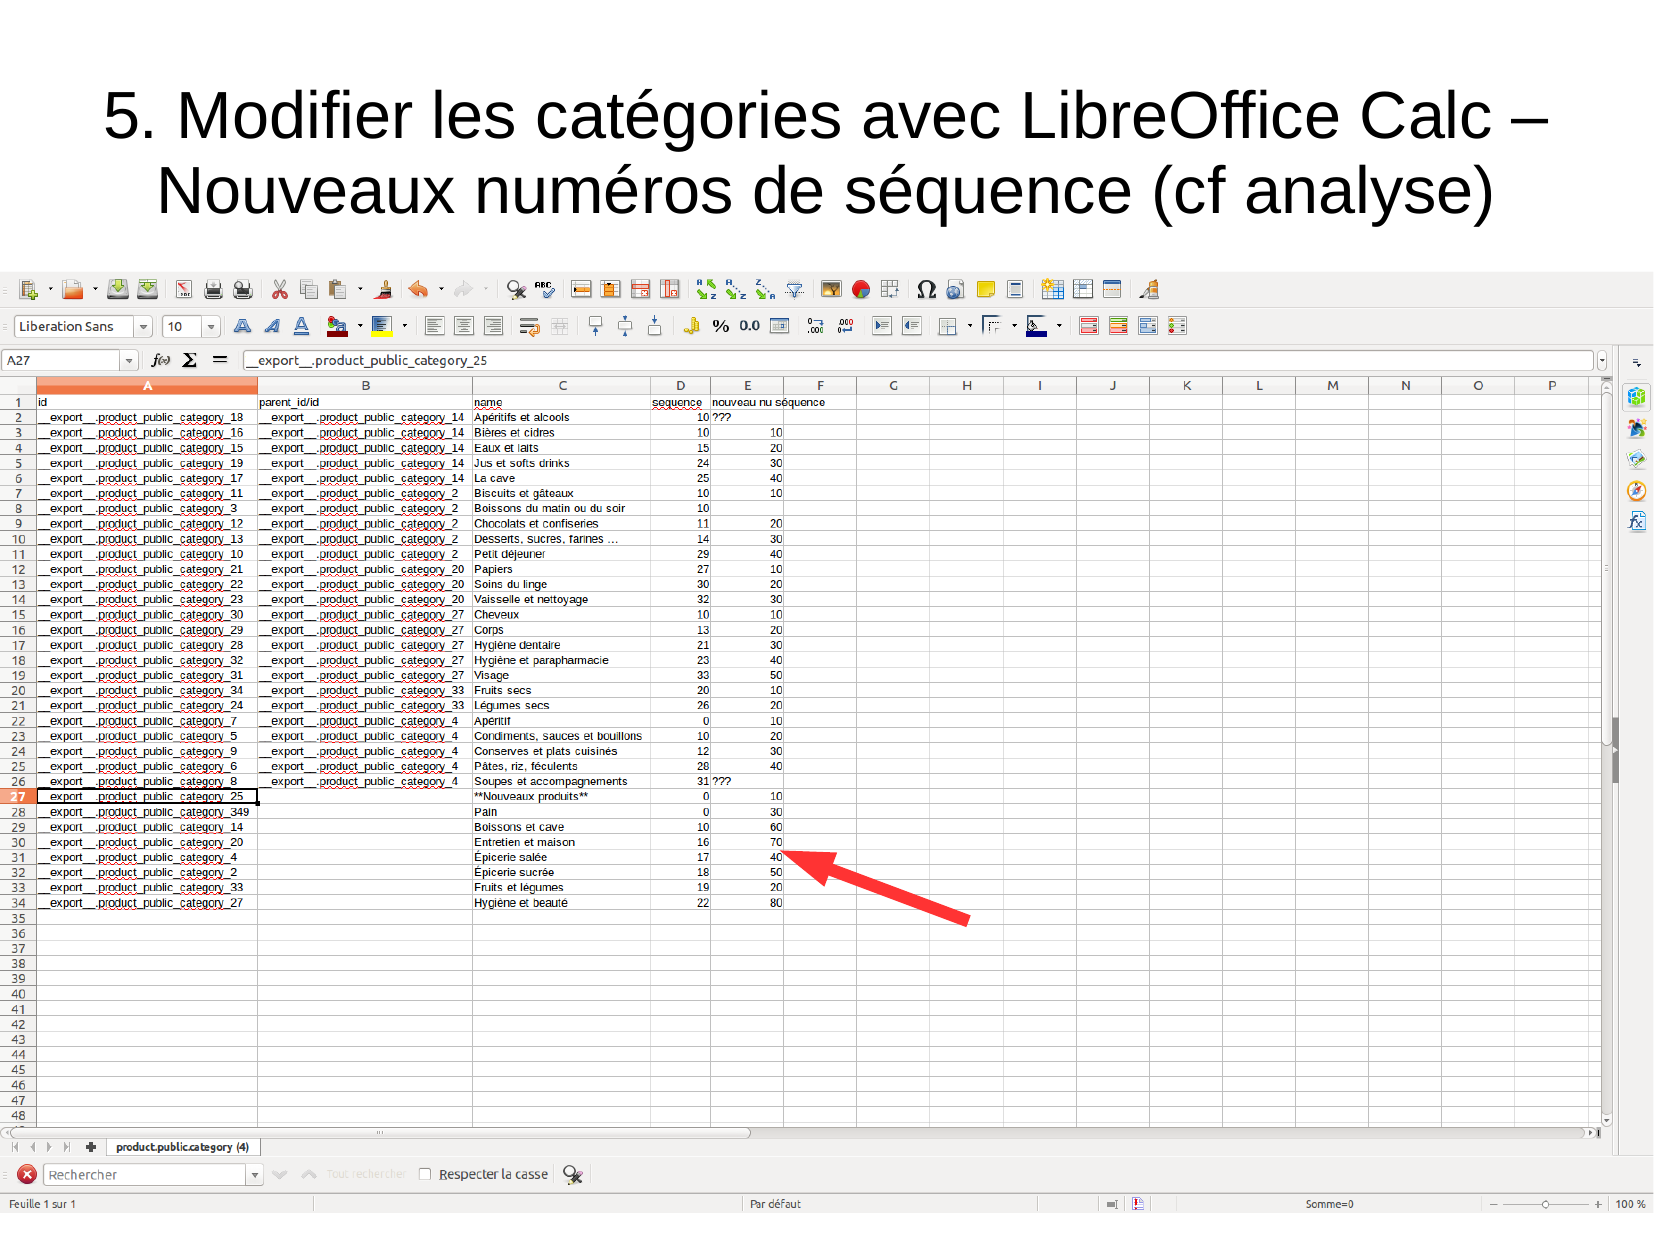

# 5. Modifier les catégories avec LibreOffice Calc – Nouveaux numéros de séquence (cf analyse)